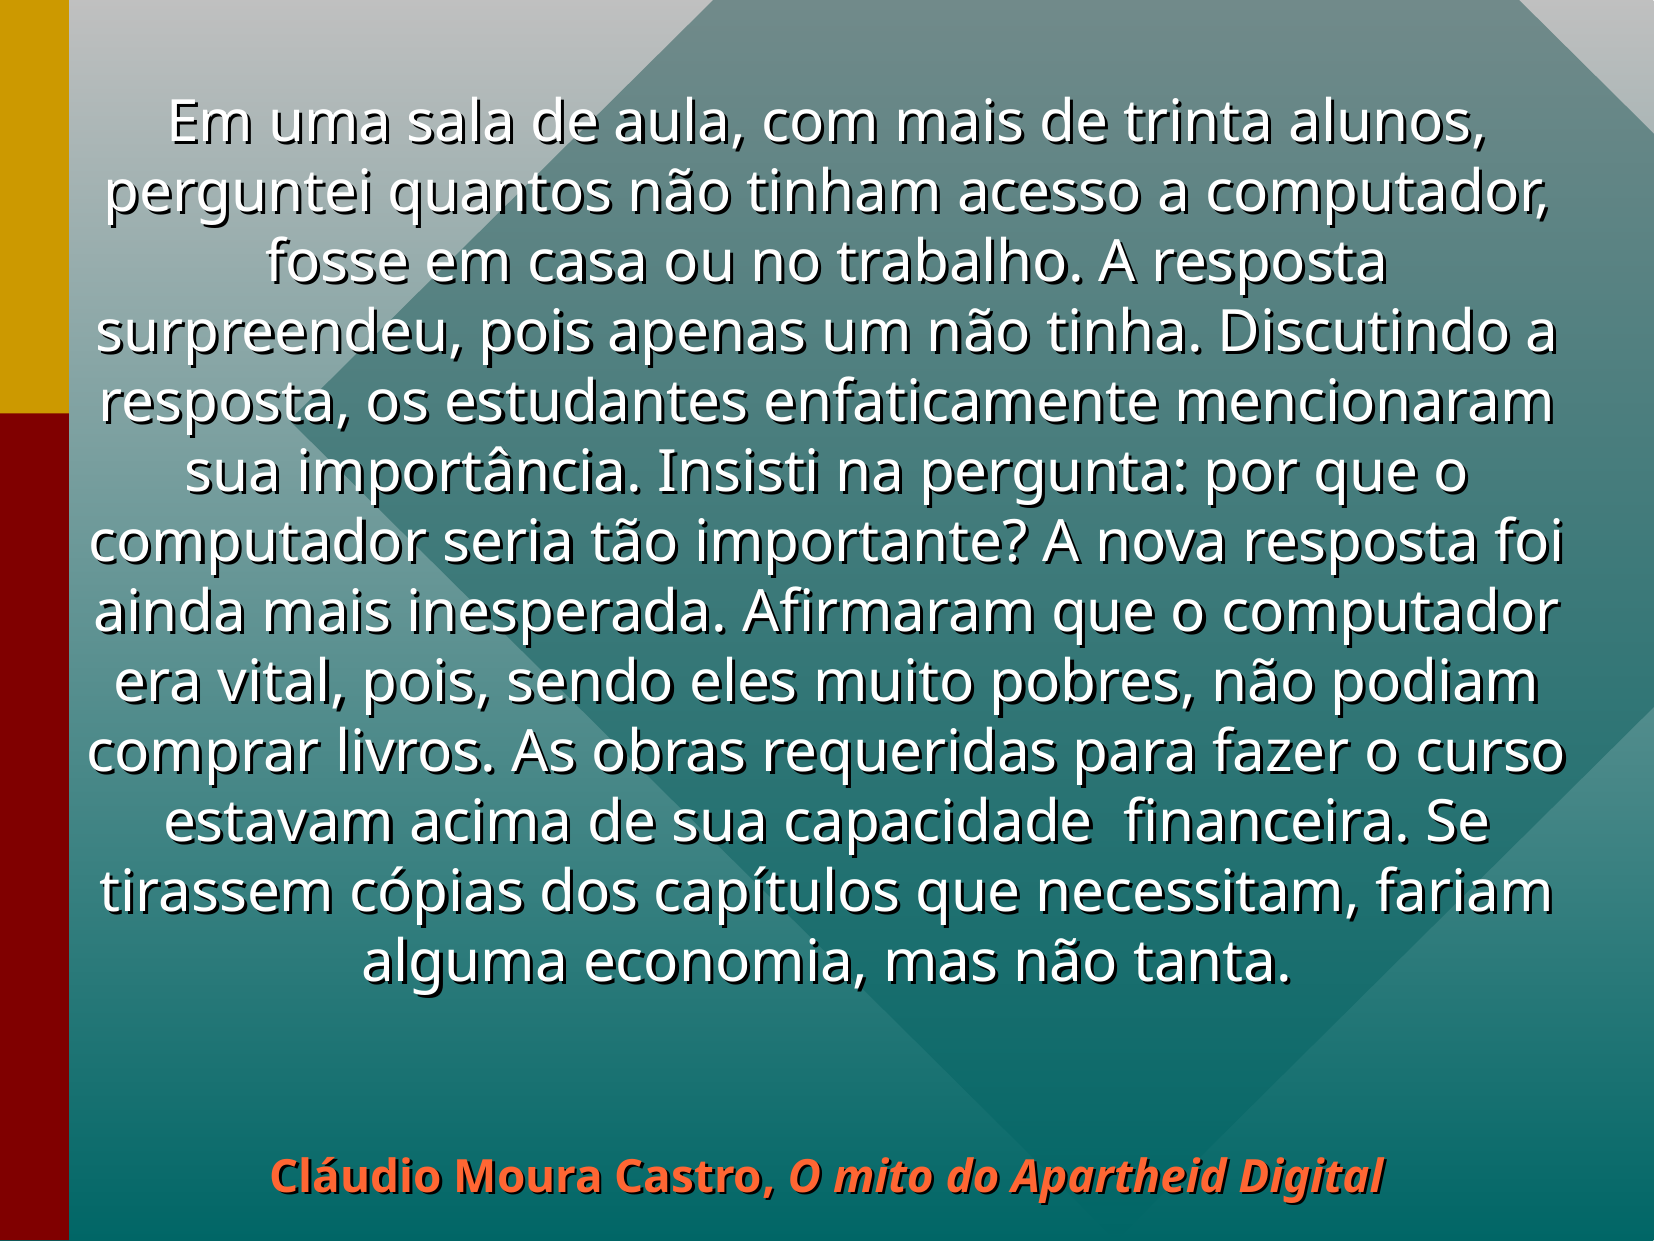

# Em uma sala de aula, com mais de trinta alunos, perguntei quantos não tinham acesso a computador, fosse em casa ou no trabalho. A resposta surpreendeu, pois apenas um não tinha. Discutindo a resposta, os estudantes enfaticamente mencionaram sua importância. Insisti na pergunta: por que o computador seria tão importante? A nova resposta foi ainda mais inesperada. Afirmaram que o computador era vital, pois, sendo eles muito pobres, não podiam comprar livros. As obras requeridas para fazer o curso estavam acima de sua capacidade financeira. Se tirassem cópias dos capítulos que necessitam, fariam alguma economia, mas não tanta.
Cláudio Moura Castro, O mito do Apartheid Digital